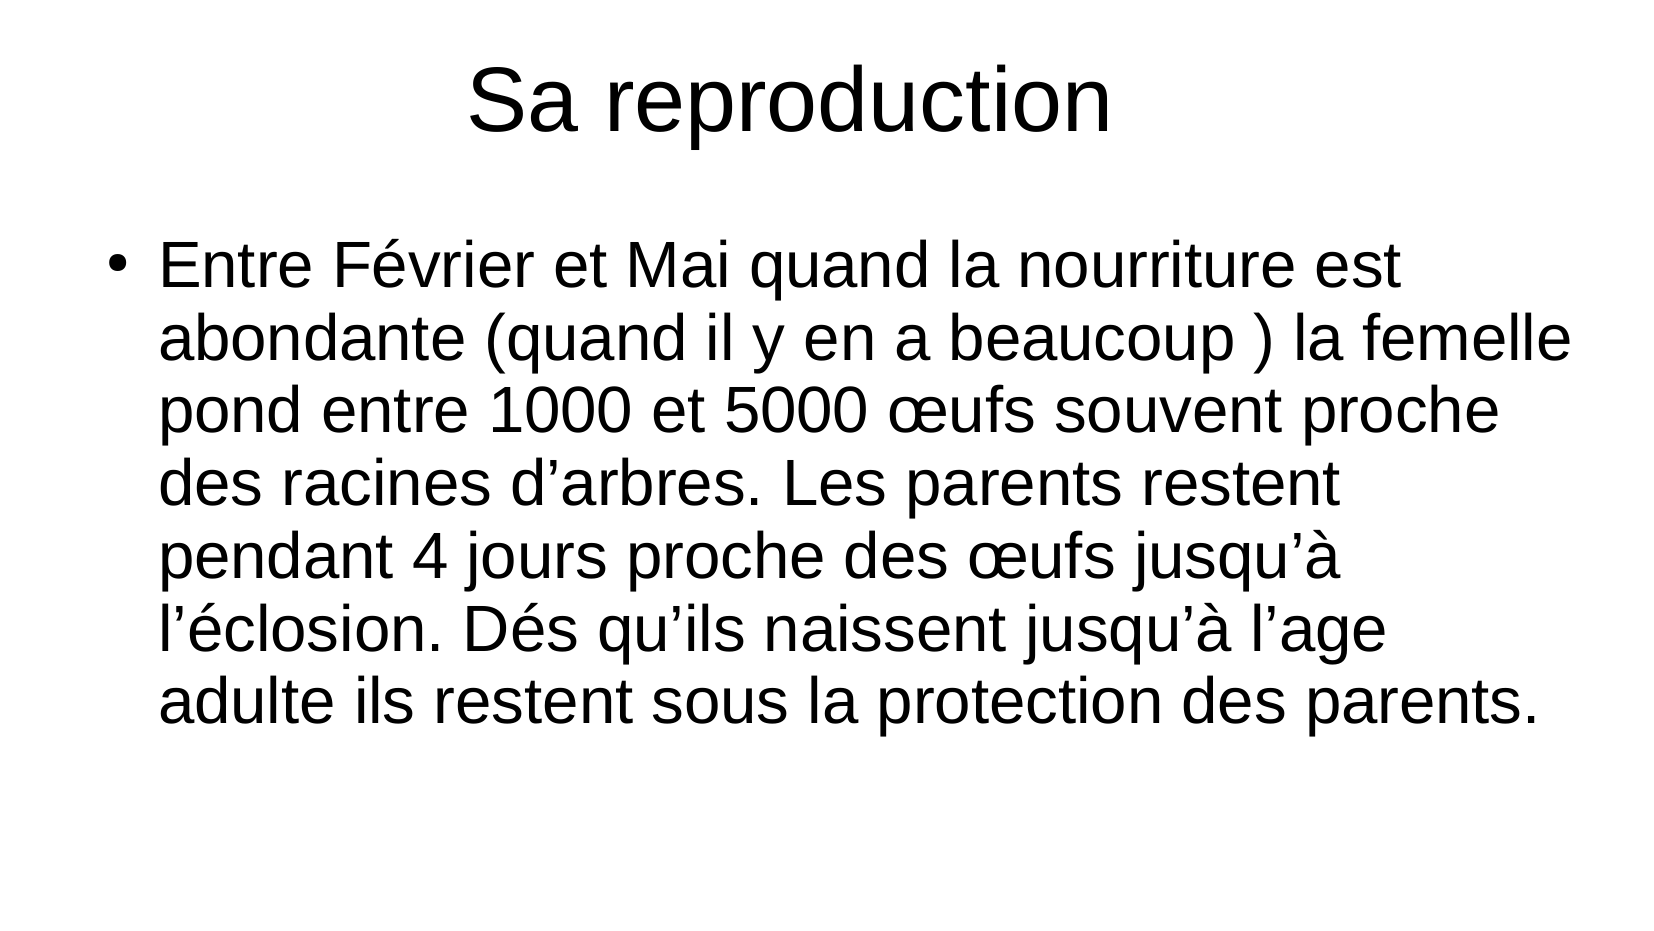

# Sa reproduction
Entre Février et Mai quand la nourriture est abondante (quand il y en a beaucoup ) la femelle pond entre 1000 et 5000 œufs souvent proche des racines d’arbres. Les parents restent pendant 4 jours proche des œufs jusqu’à l’éclosion. Dés qu’ils naissent jusqu’à l’age adulte ils restent sous la protection des parents.